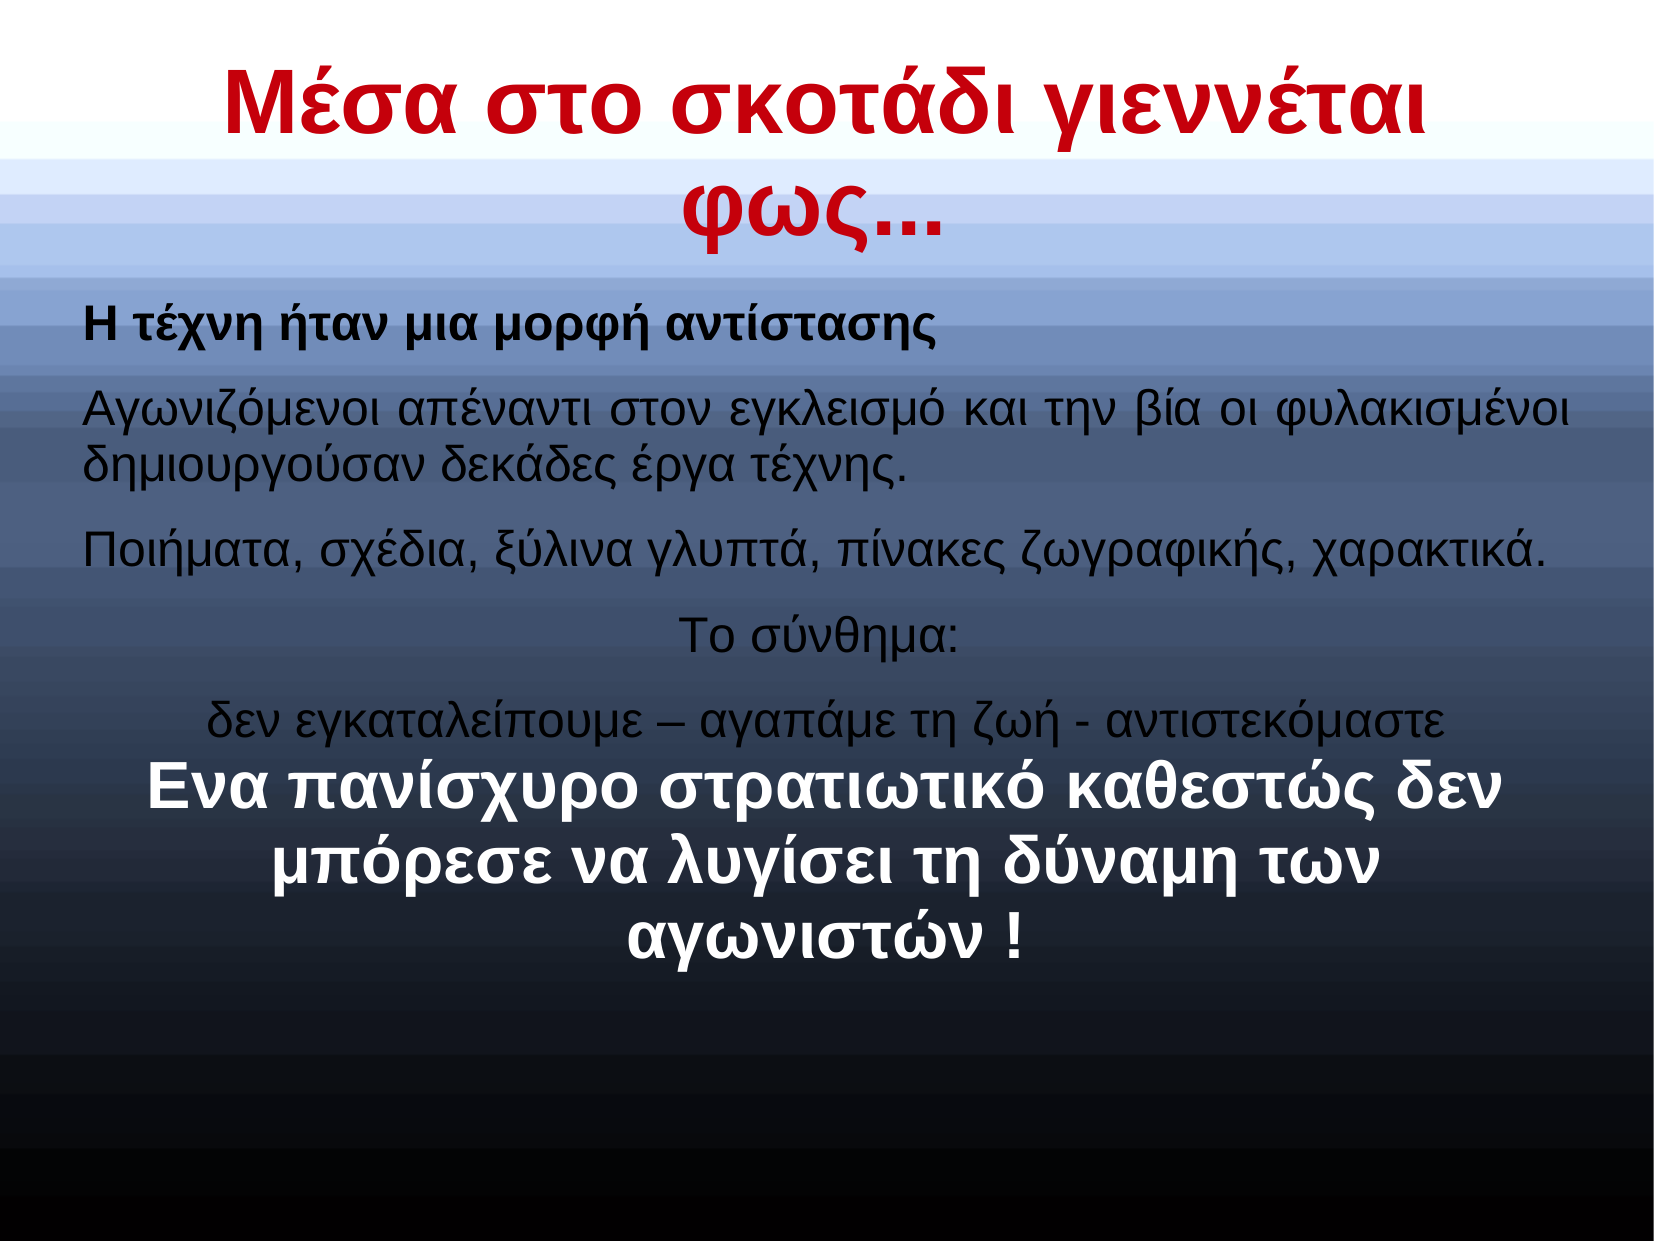

# Μέσα στο σκοτάδι γιεννέται φως...
Η τέχνη ήταν μια μορφή αντίστασης
Αγωνιζόμενοι απέναντι στον εγκλεισμό και την βία οι φυλακισμένοι δημιουργούσαν δεκάδες έργα τέχνης.
Ποιήματα, σχέδια, ξύλινα γλυπτά, πίνακες ζωγραφικής, χαρακτικά.
Το σύνθημα:
δεν εγκαταλείπουμε – αγαπάμε τη ζωή - αντιστεκόμαστε
Ενα πανίσχυρο στρατιωτικό καθεστώς δεν μπόρεσε να λυγίσει τη δύναμη των αγωνιστών !